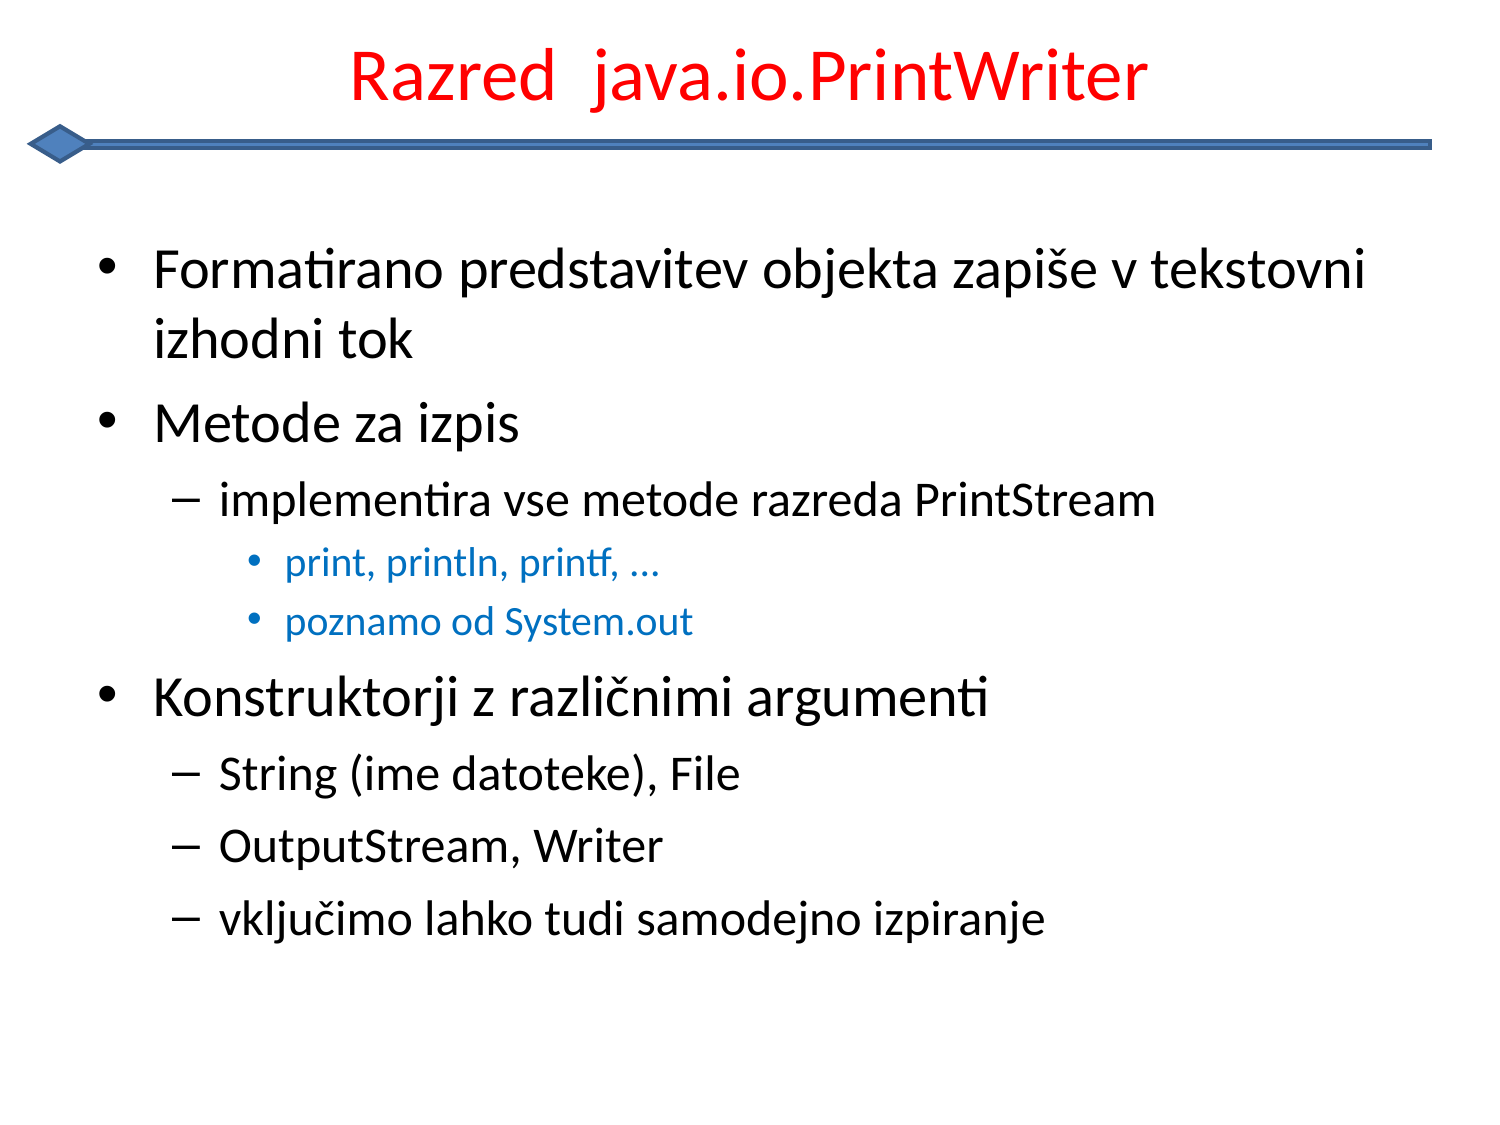

# Razred java.io.PrintWriter
Formatirano predstavitev objekta zapiše v tekstovni izhodni tok
Metode za izpis
implementira vse metode razreda PrintStream
print, println, printf, ...
poznamo od System.out
Konstruktorji z različnimi argumenti
String (ime datoteke), File
OutputStream, Writer
vključimo lahko tudi samodejno izpiranje